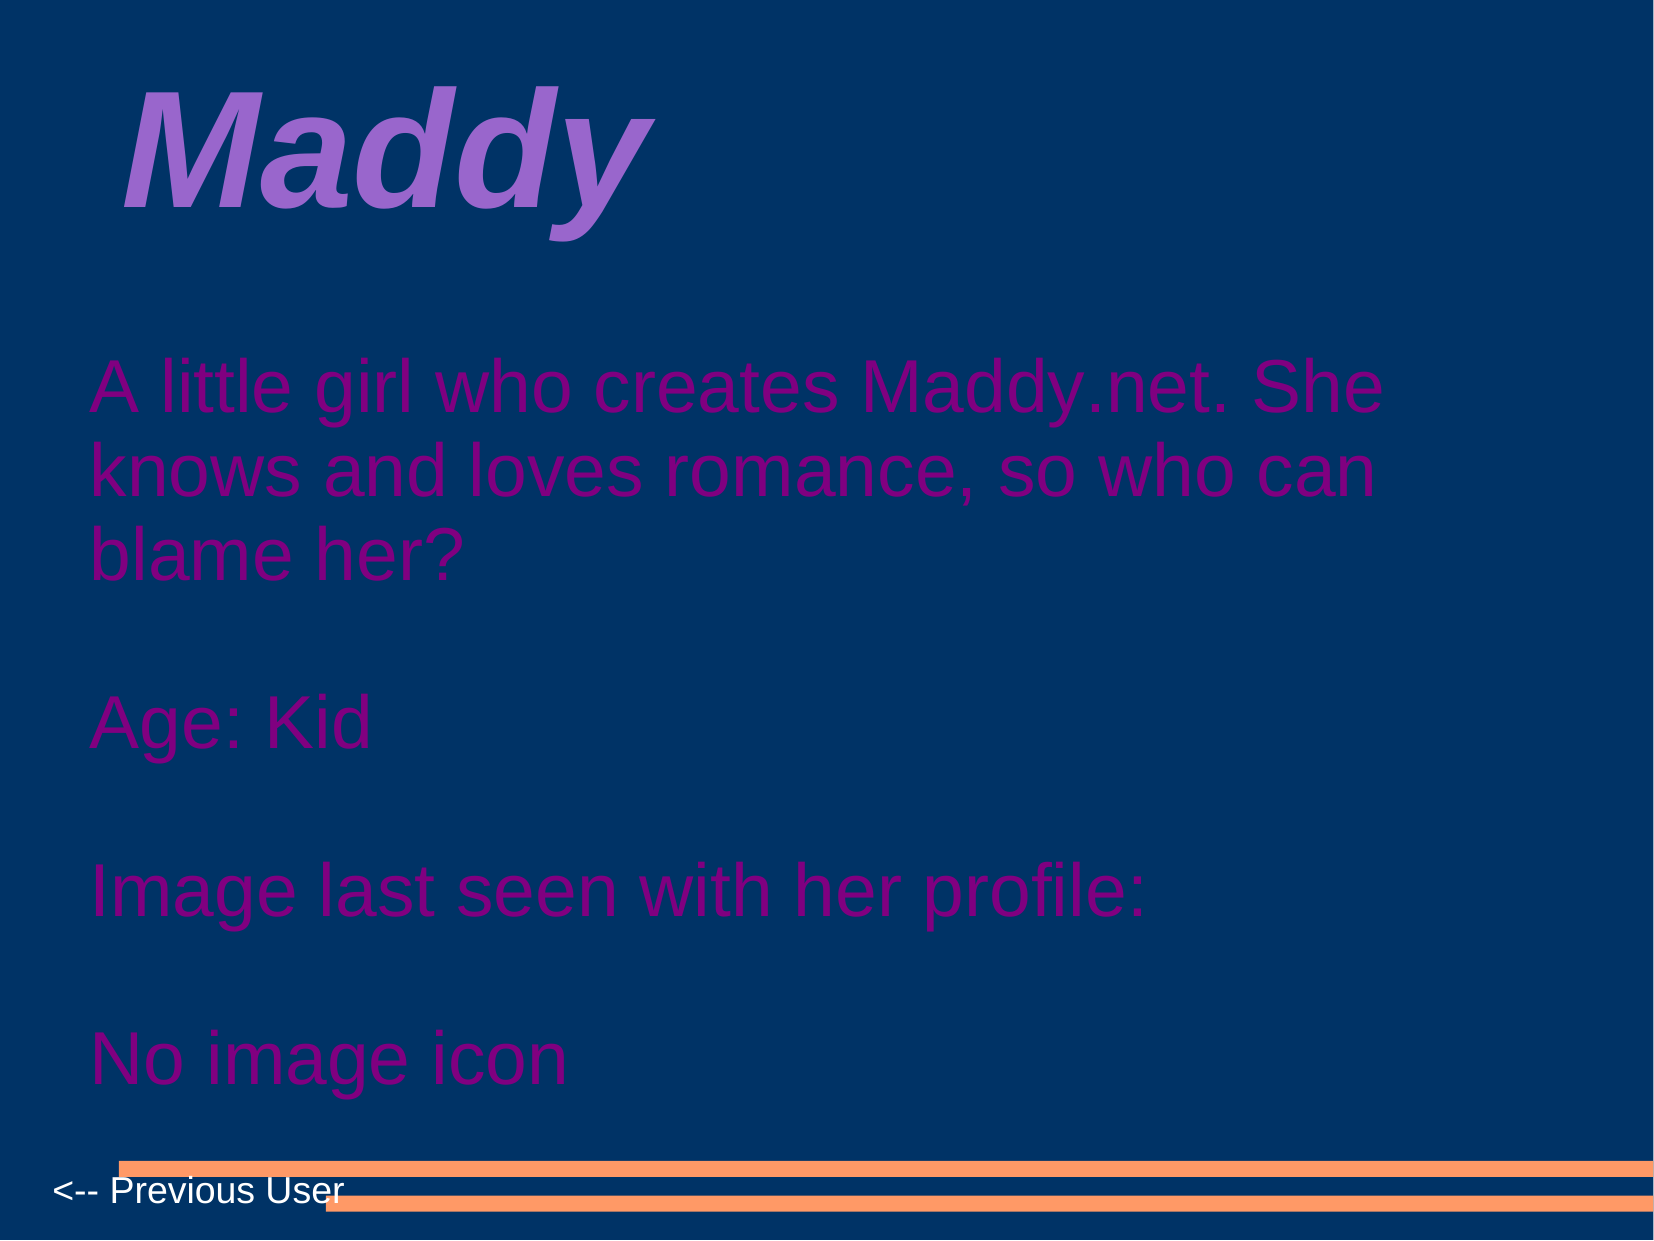

# Maddy
A little girl who creates Maddy.net. She knows and loves romance, so who can blame her?
Age: Kid
Image last seen with her profile:
No image icon
<-- Previous User